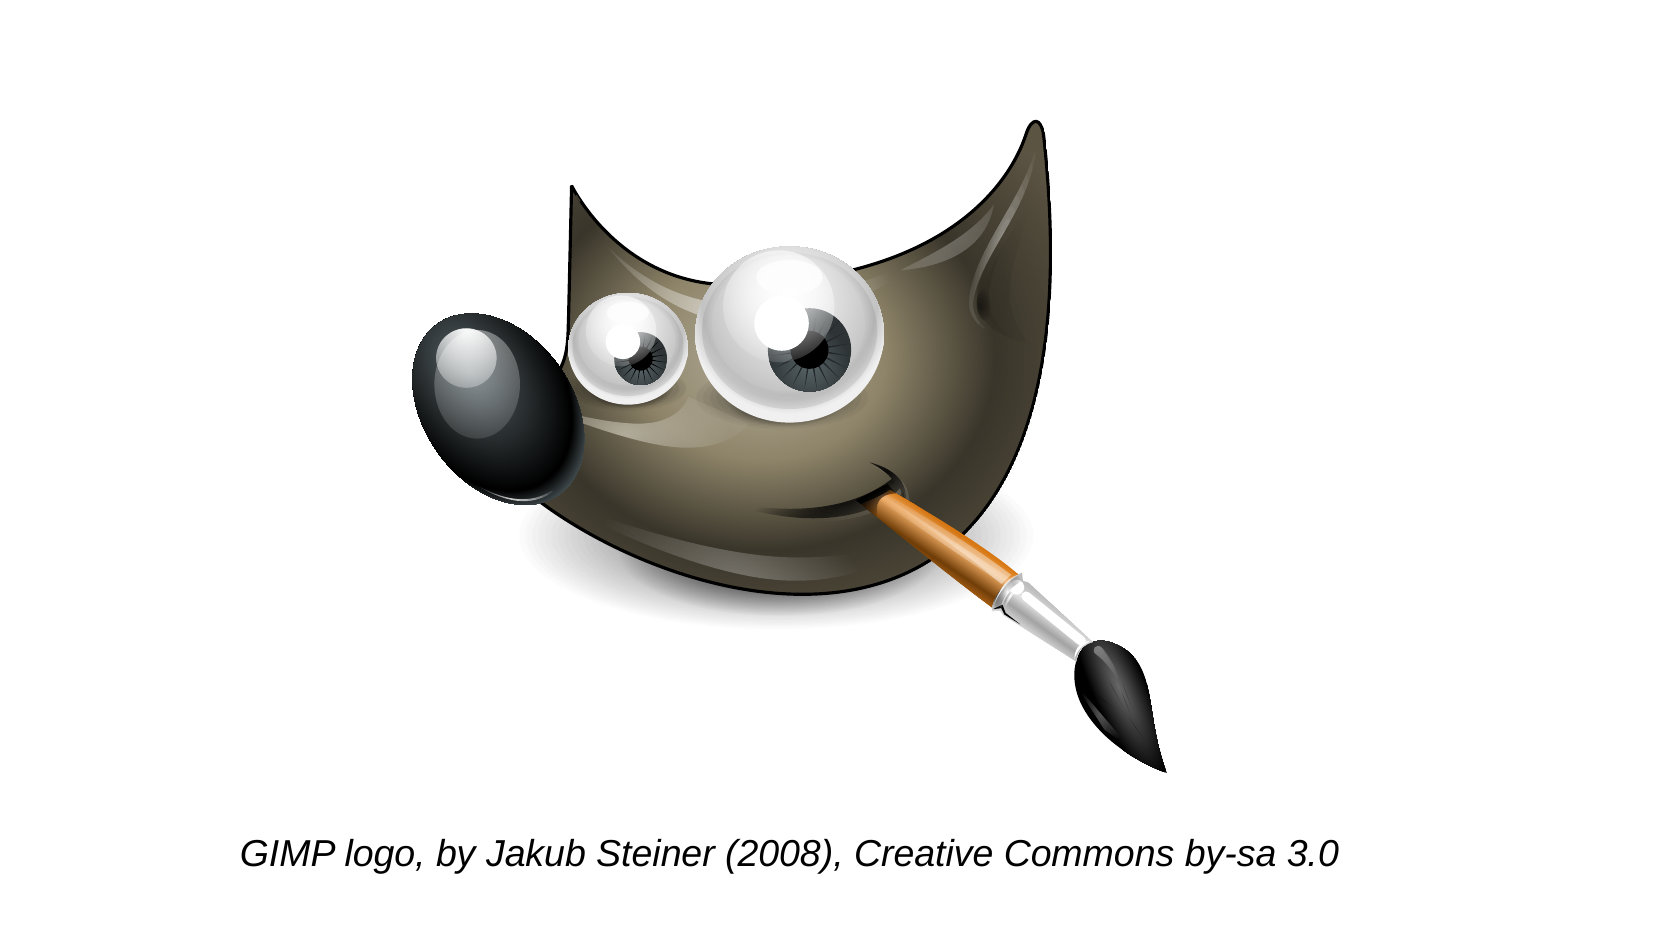

GIMP logo, by Jakub Steiner (2008), Creative Commons by-sa 3.0